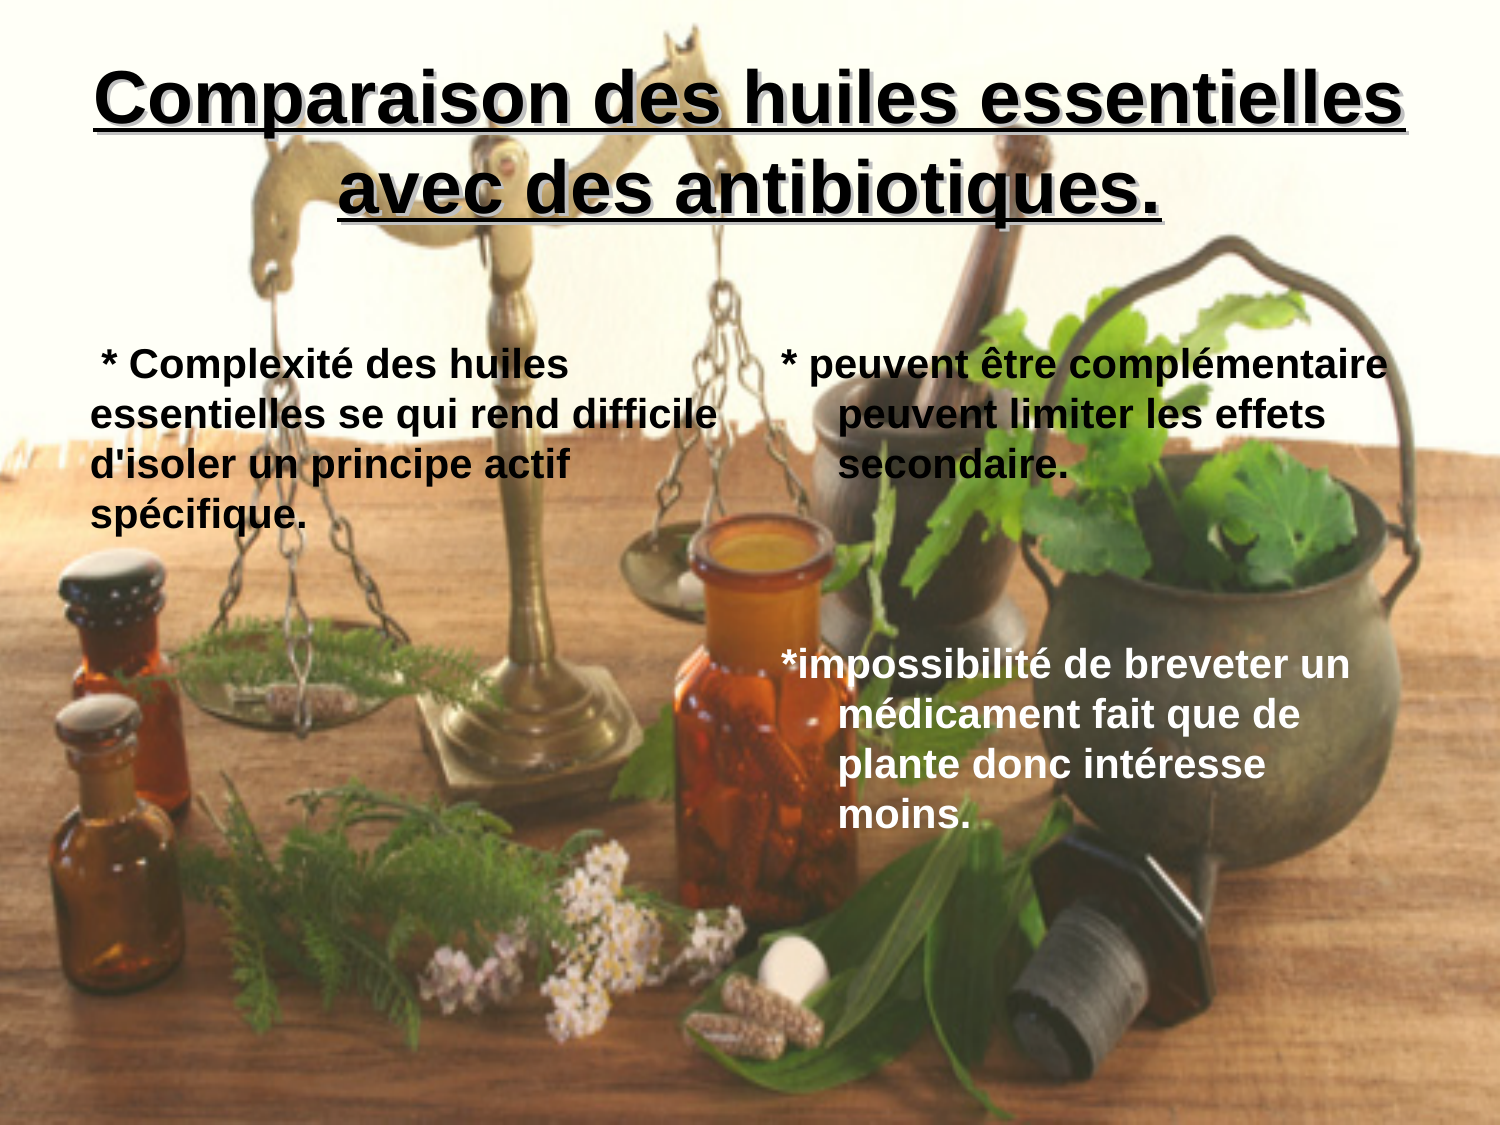

# Comparaison des huiles essentielles avec des antibiotiques.
 * Complexité des huiles essentielles se qui rend difficile d'isoler un principe actif spécifique.
* peuvent être complémentaire peuvent limiter les effets secondaire.
*impossibilité de breveter un médicament fait que de plante donc intéresse moins.